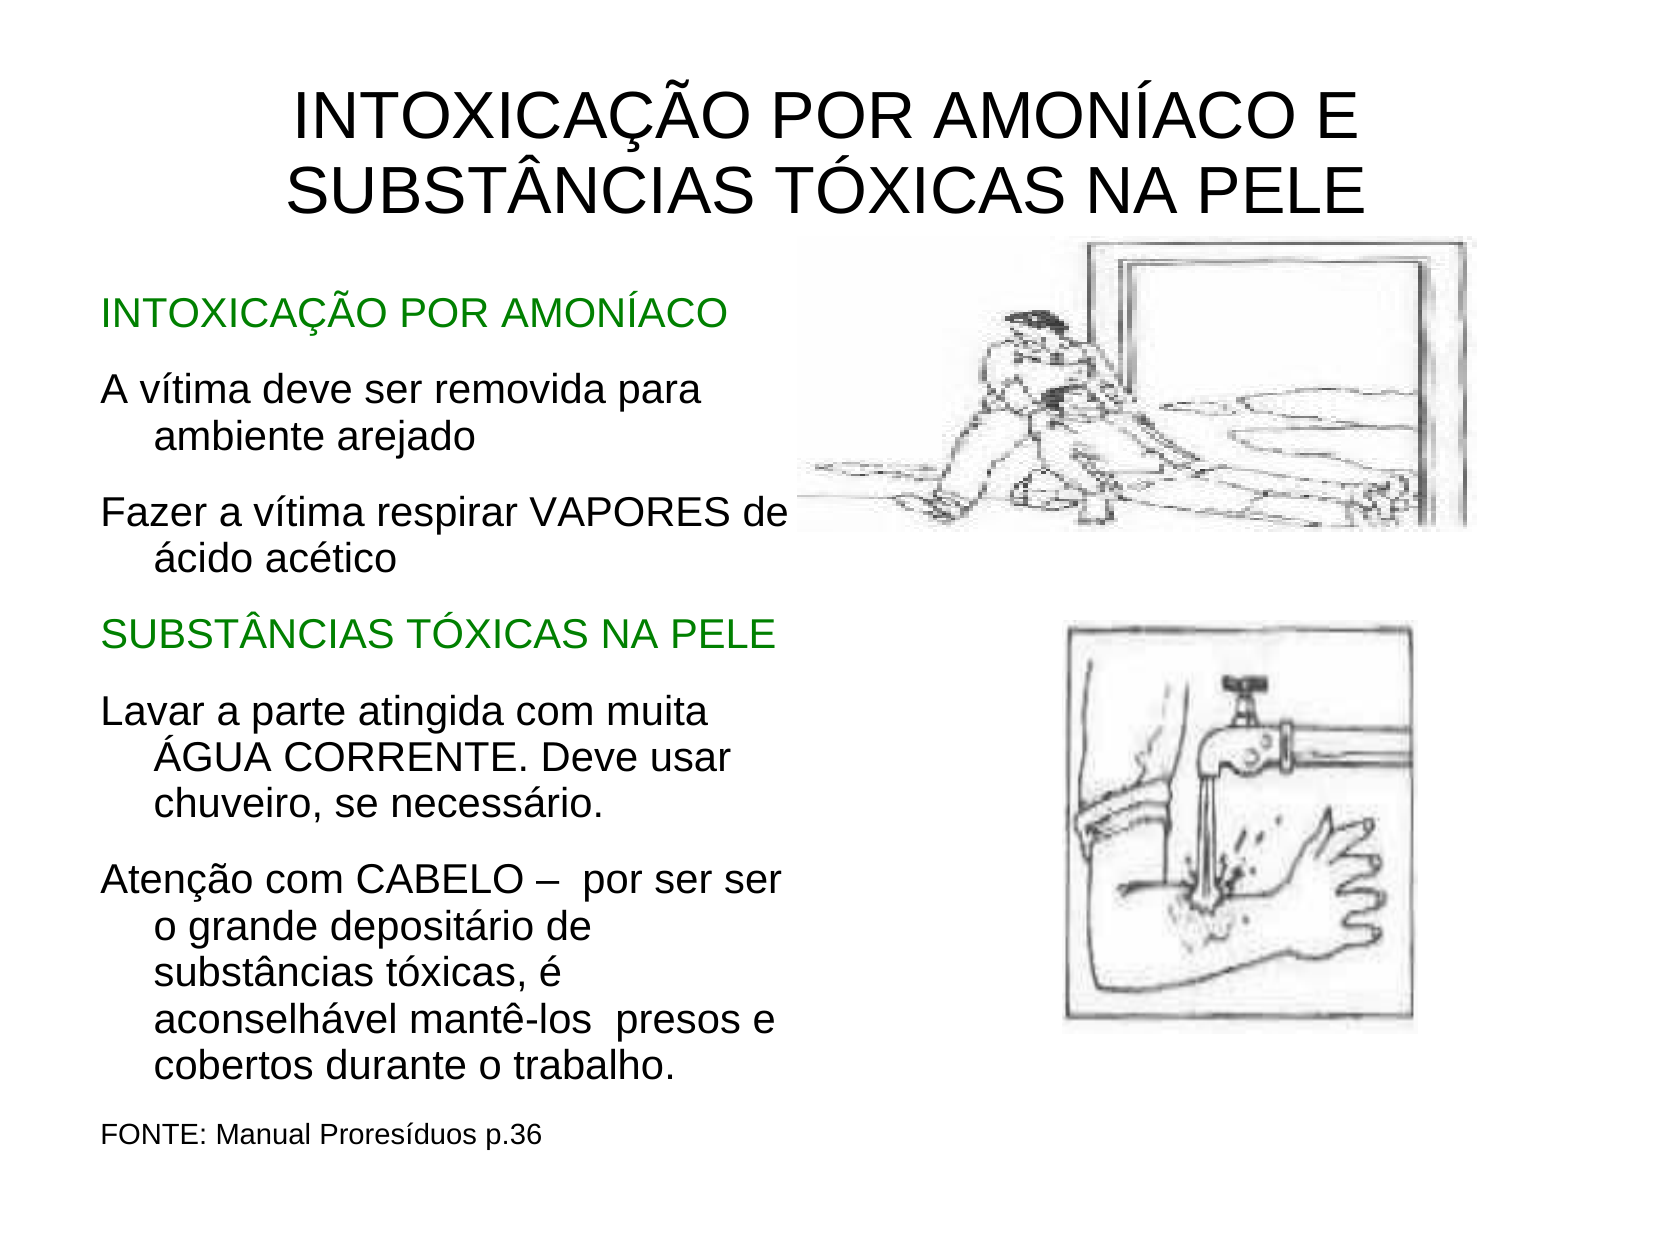

# INTOXICAÇÃO POR AMONÍACO E SUBSTÂNCIAS TÓXICAS NA PELE
INTOXICAÇÃO POR AMONÍACO
A vítima deve ser removida para ambiente arejado
Fazer a vítima respirar VAPORES de ácido acético
SUBSTÂNCIAS TÓXICAS NA PELE
Lavar a parte atingida com muita ÁGUA CORRENTE. Deve usar chuveiro, se necessário.
Atenção com CABELO – por ser ser o grande depositário de substâncias tóxicas, é aconselhável mantê-los presos e cobertos durante o trabalho.
FONTE: Manual Proresíduos p.36